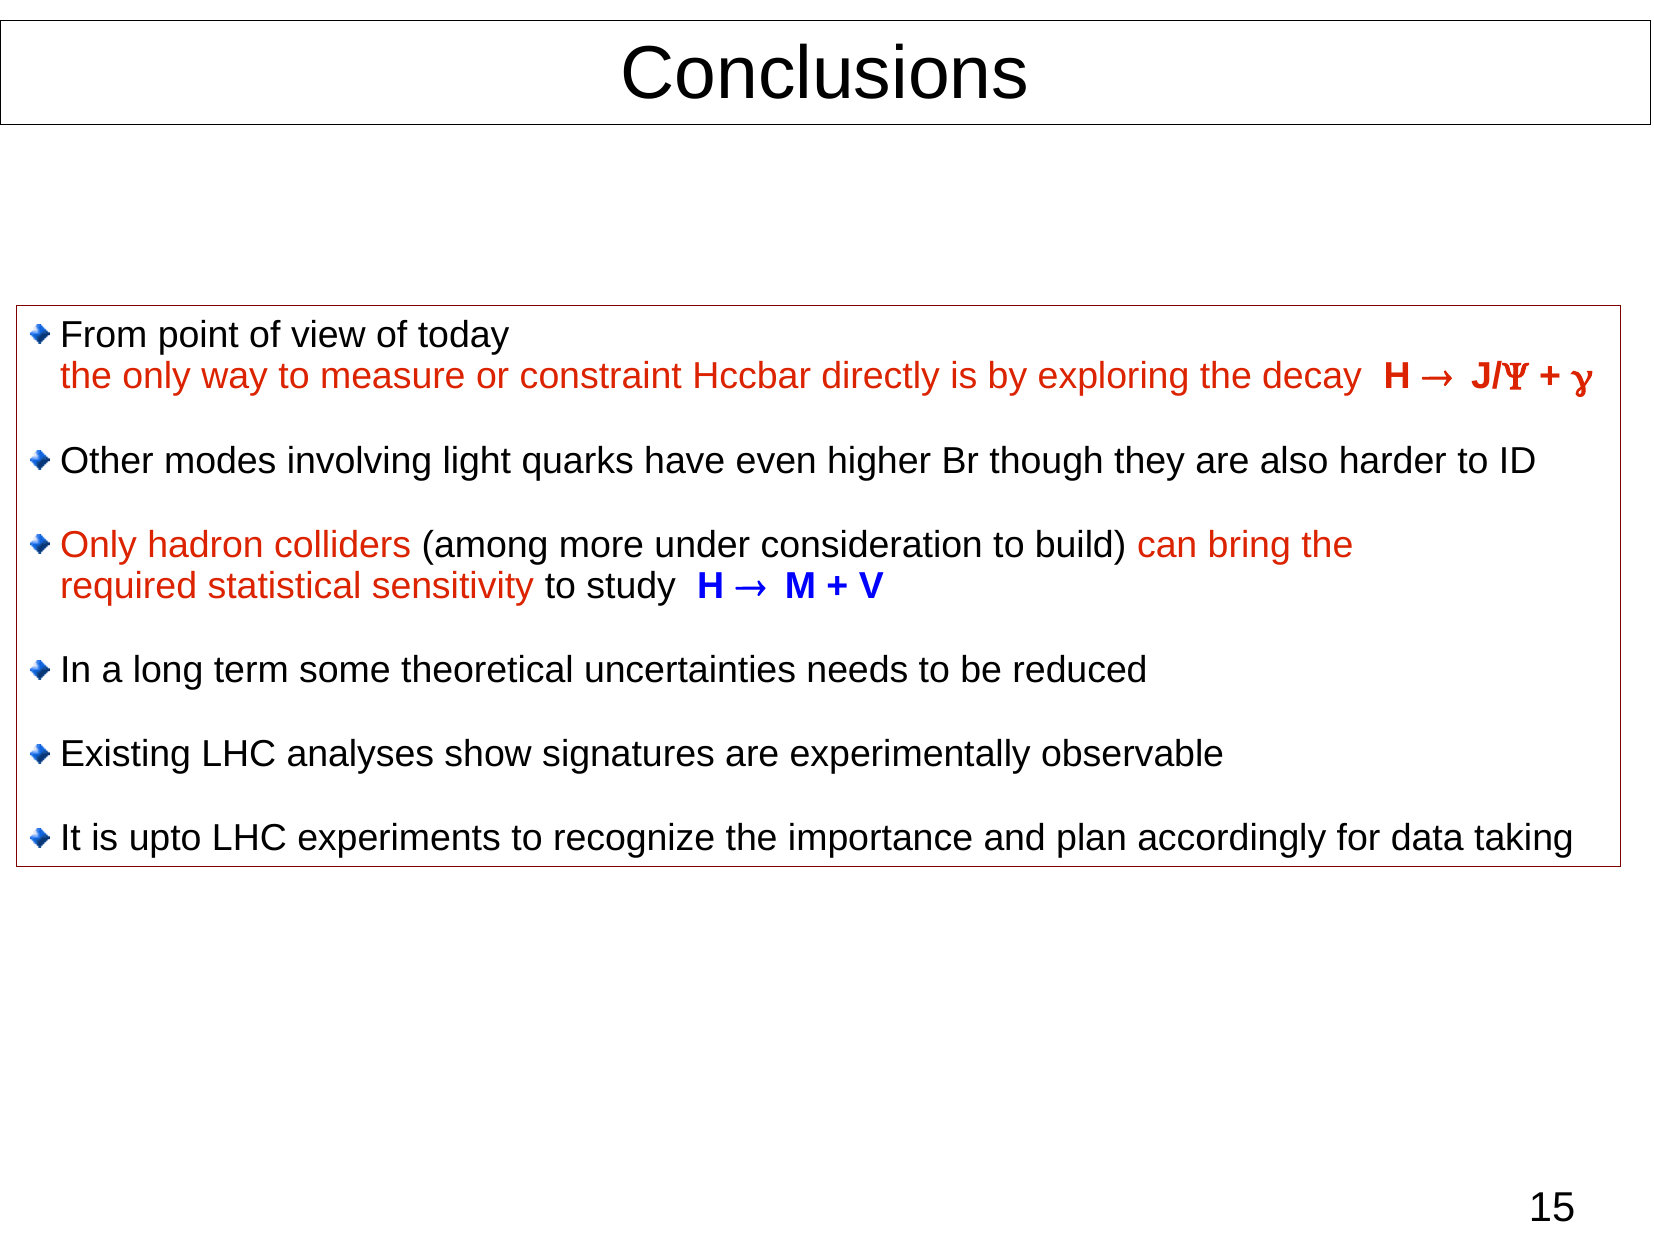

# Conclusions
 From point of view of today
 the only way to measure or constraint Hccbar directly is by exploring the decay H  J/ + 
 Other modes involving light quarks have even higher Br though they are also harder to ID
 Only hadron colliders (among more under consideration to build) can bring the
 required statistical sensitivity to study H  M + V
 In a long term some theoretical uncertainties needs to be reduced
 Existing LHC analyses show signatures are experimentally observable
 It is upto LHC experiments to recognize the importance and plan accordingly for data taking